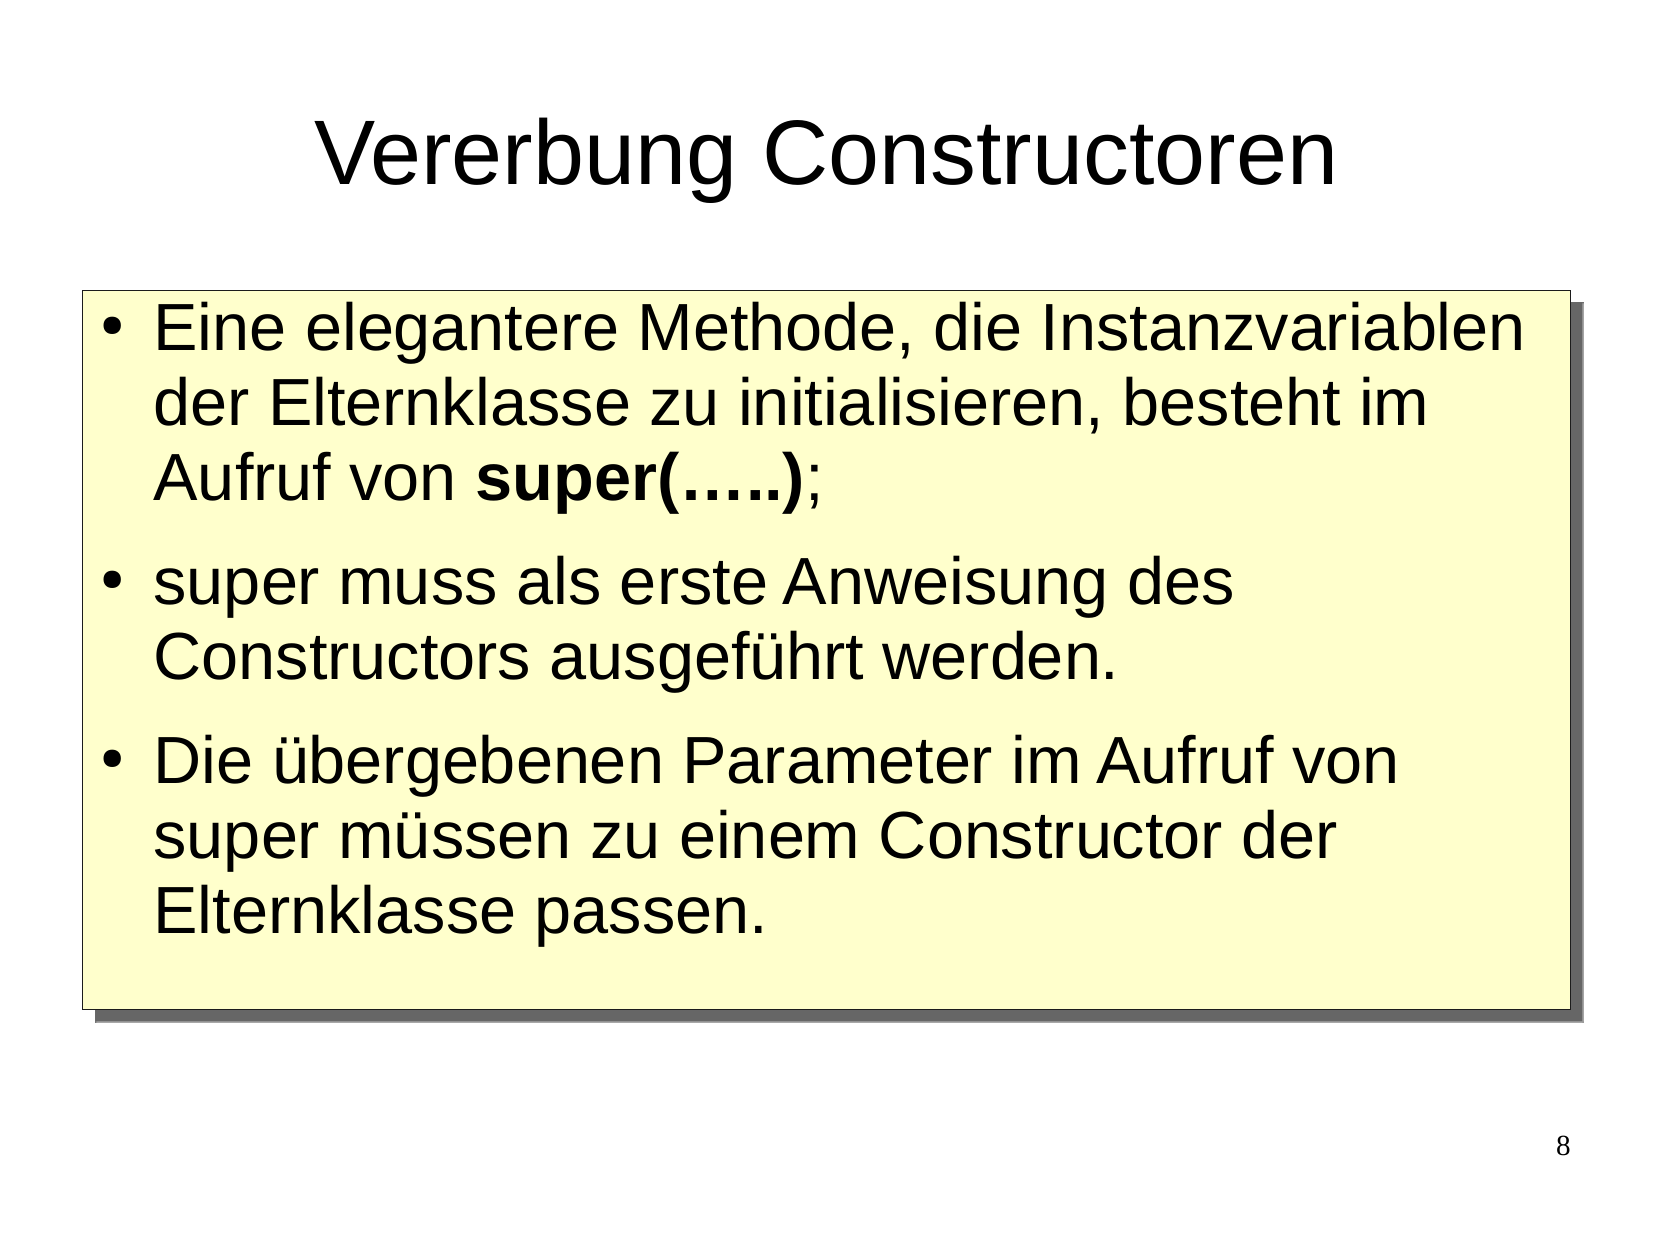

# Vererbung Constructoren
Eine elegantere Methode, die Instanzvariablen der Elternklasse zu initialisieren, besteht im Aufruf von super(…..);
super muss als erste Anweisung des Constructors ausgeführt werden.
Die übergebenen Parameter im Aufruf von super müssen zu einem Constructor der Elternklasse passen.
8